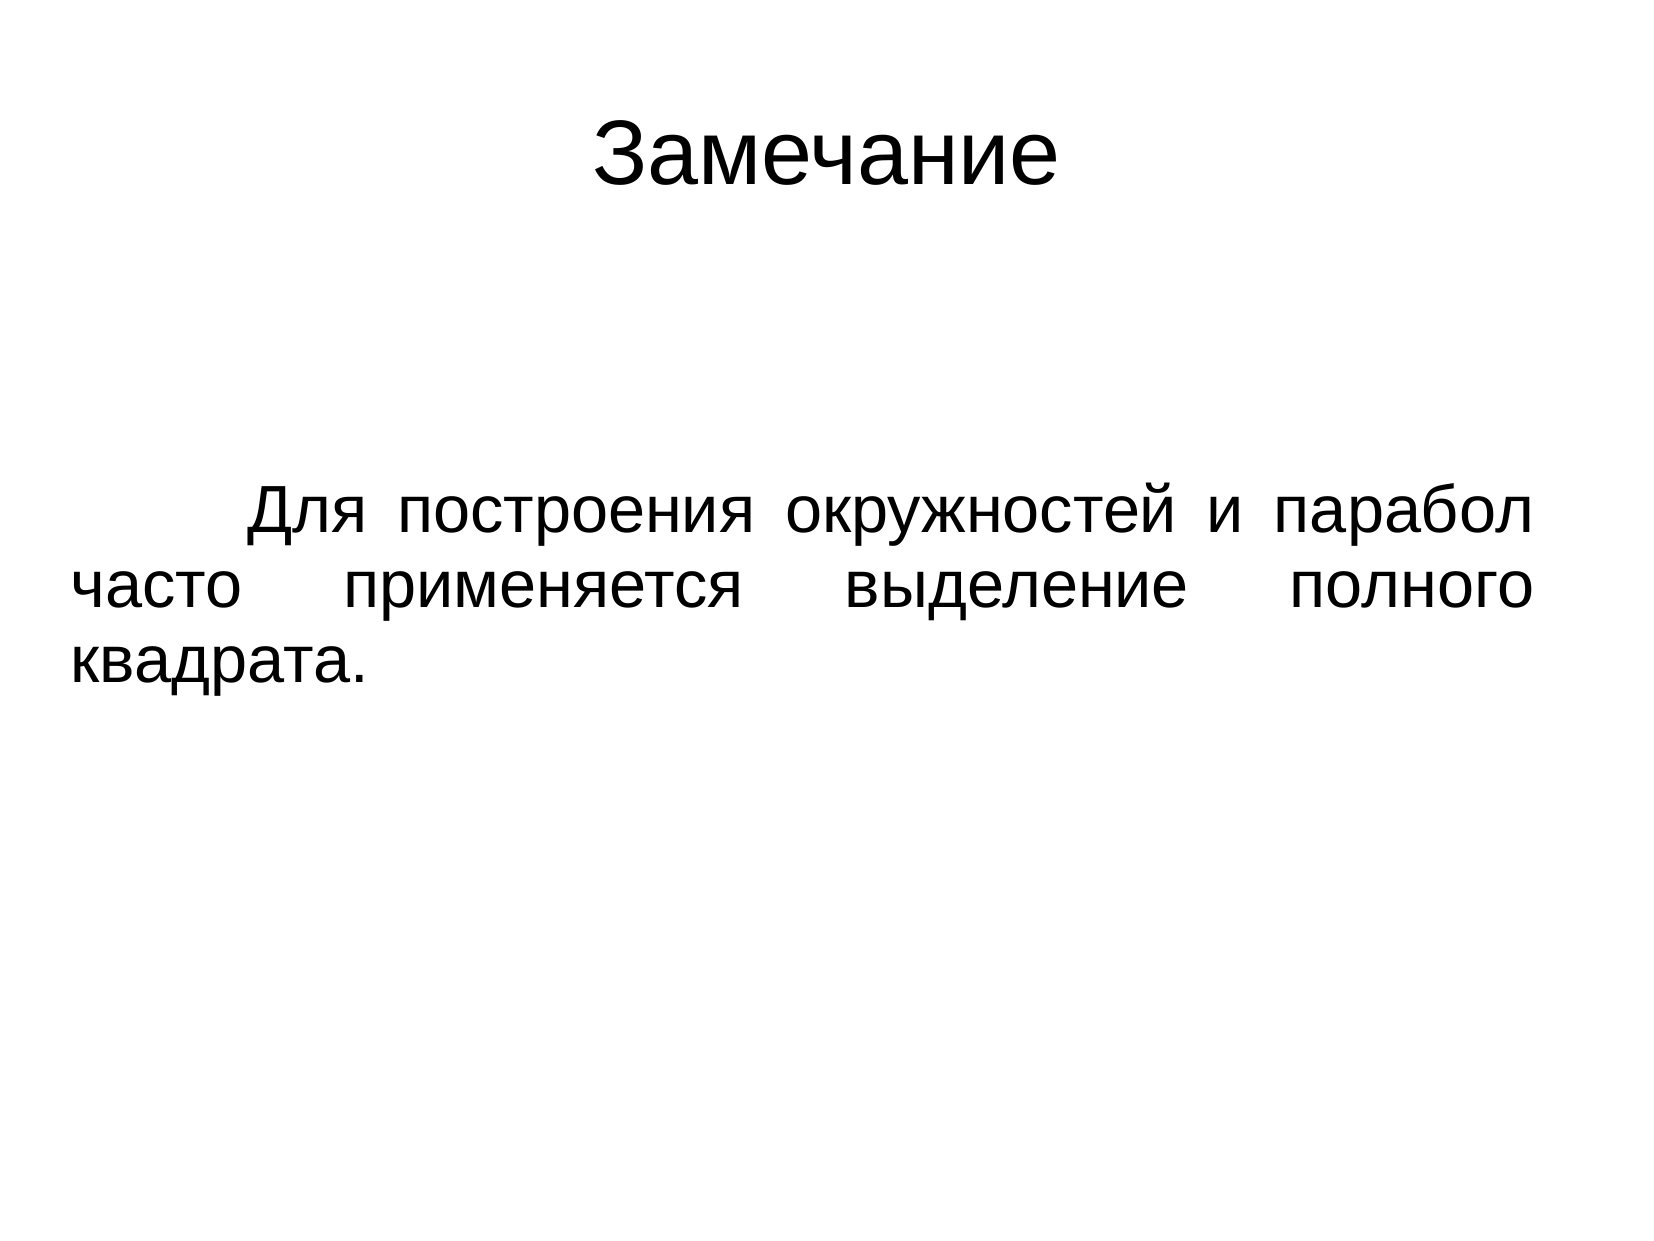

# Замечание
Для построения окружностей и парабол часто применяется выделение полного квадрата.